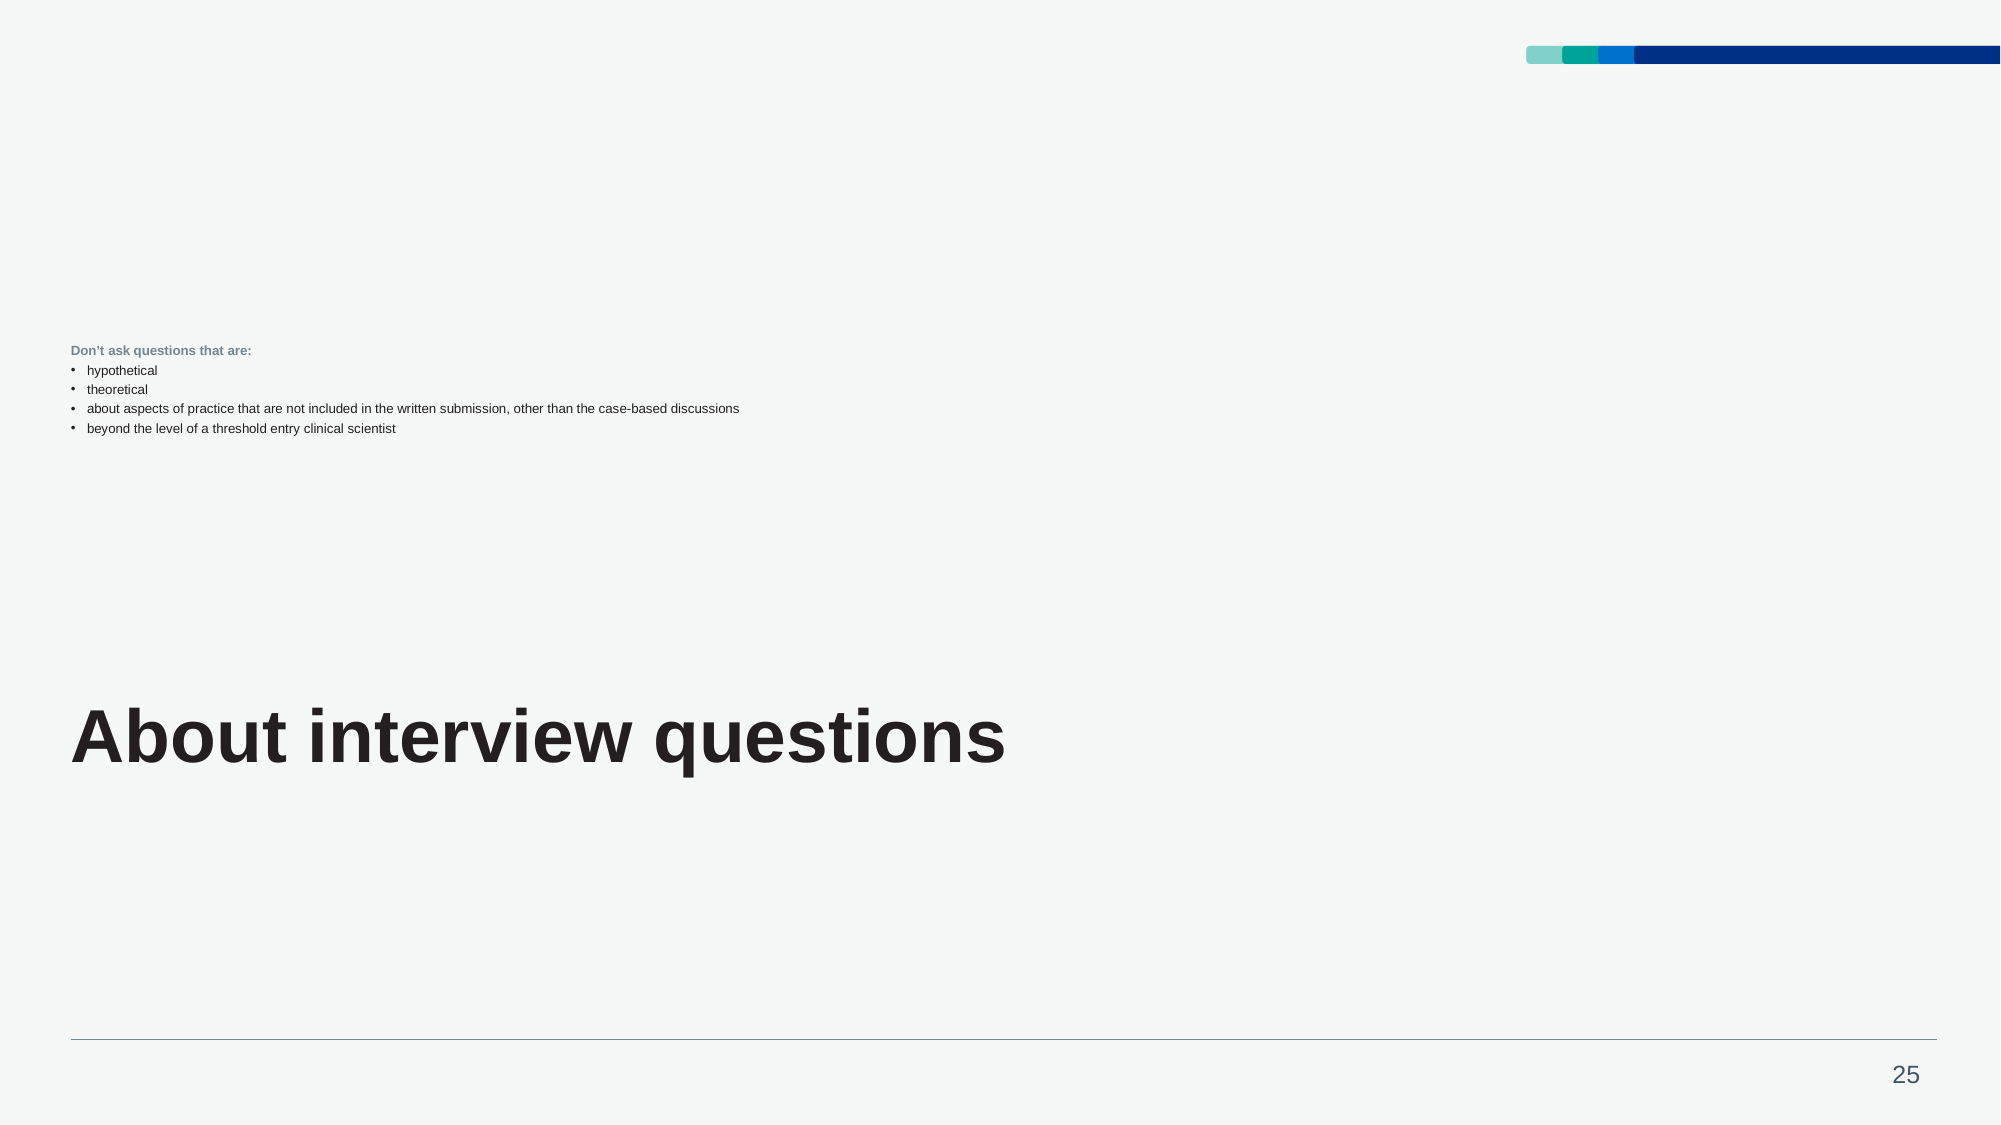

# Don’t ask questions that are:
hypothetical
theoretical
about aspects of practice that are not included in the written submission, other than the case-based discussions
beyond the level of a threshold entry clinical scientist
About interview questions